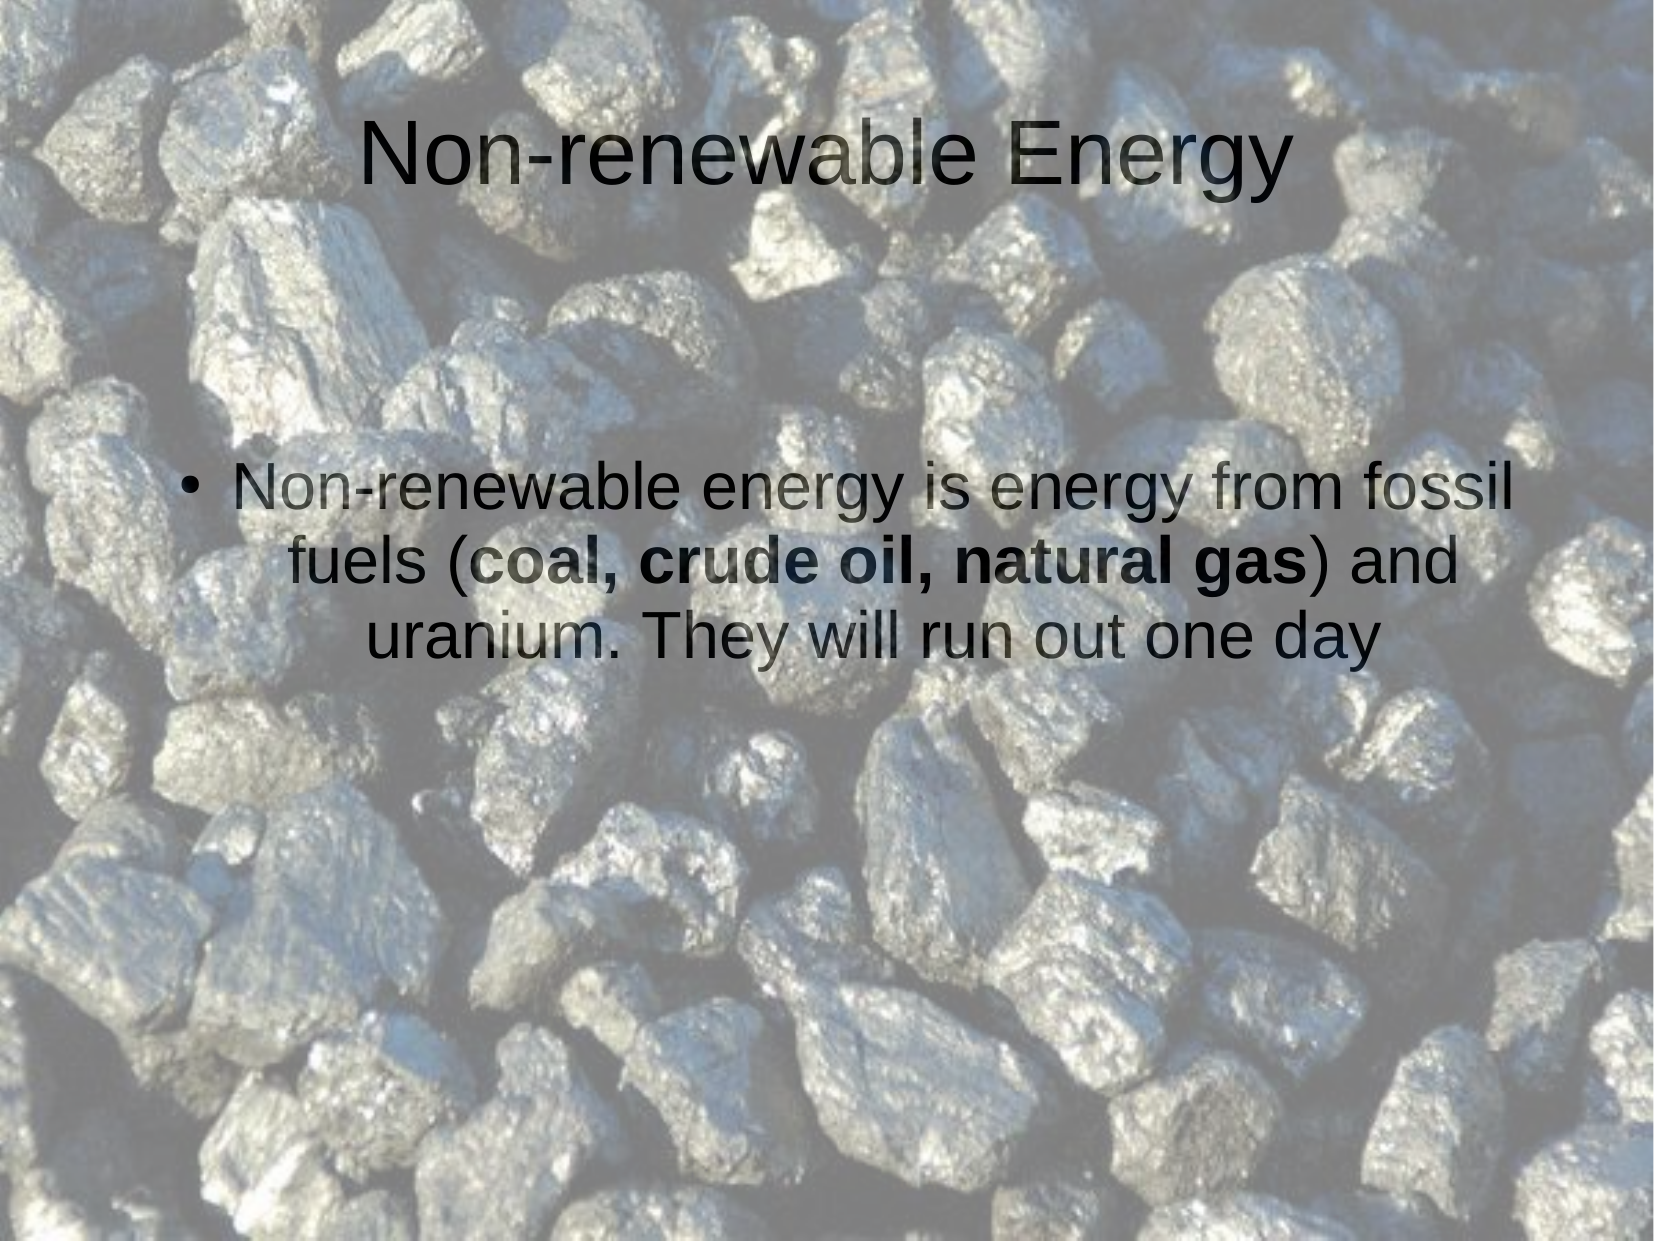

# Non-renewable Energy
Non-renewable energy is energy from fossil fuels (coal, crude oil, natural gas) and uranium. They will run out one day